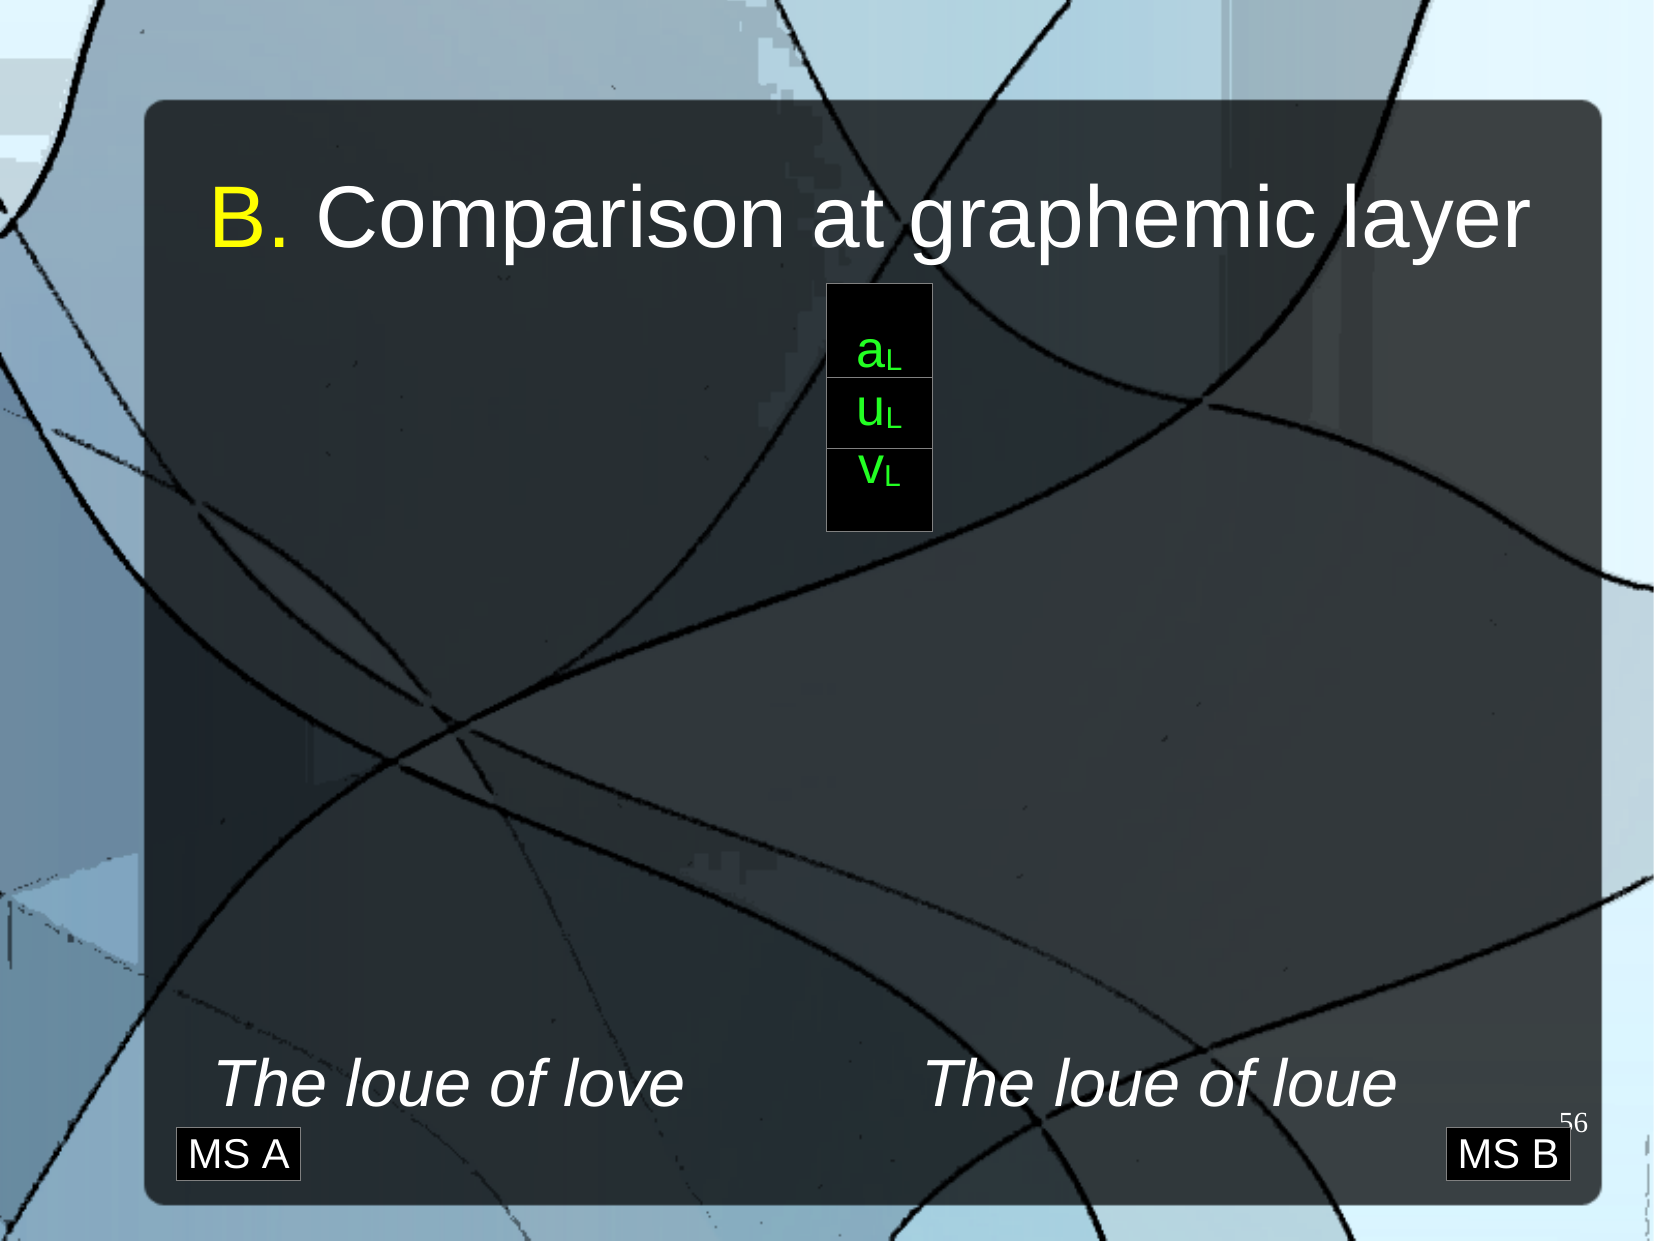

# B. Comparison at graphemic layer
aL
uL
vL
The loue of love		The loue of loue
56
MS A
MS B